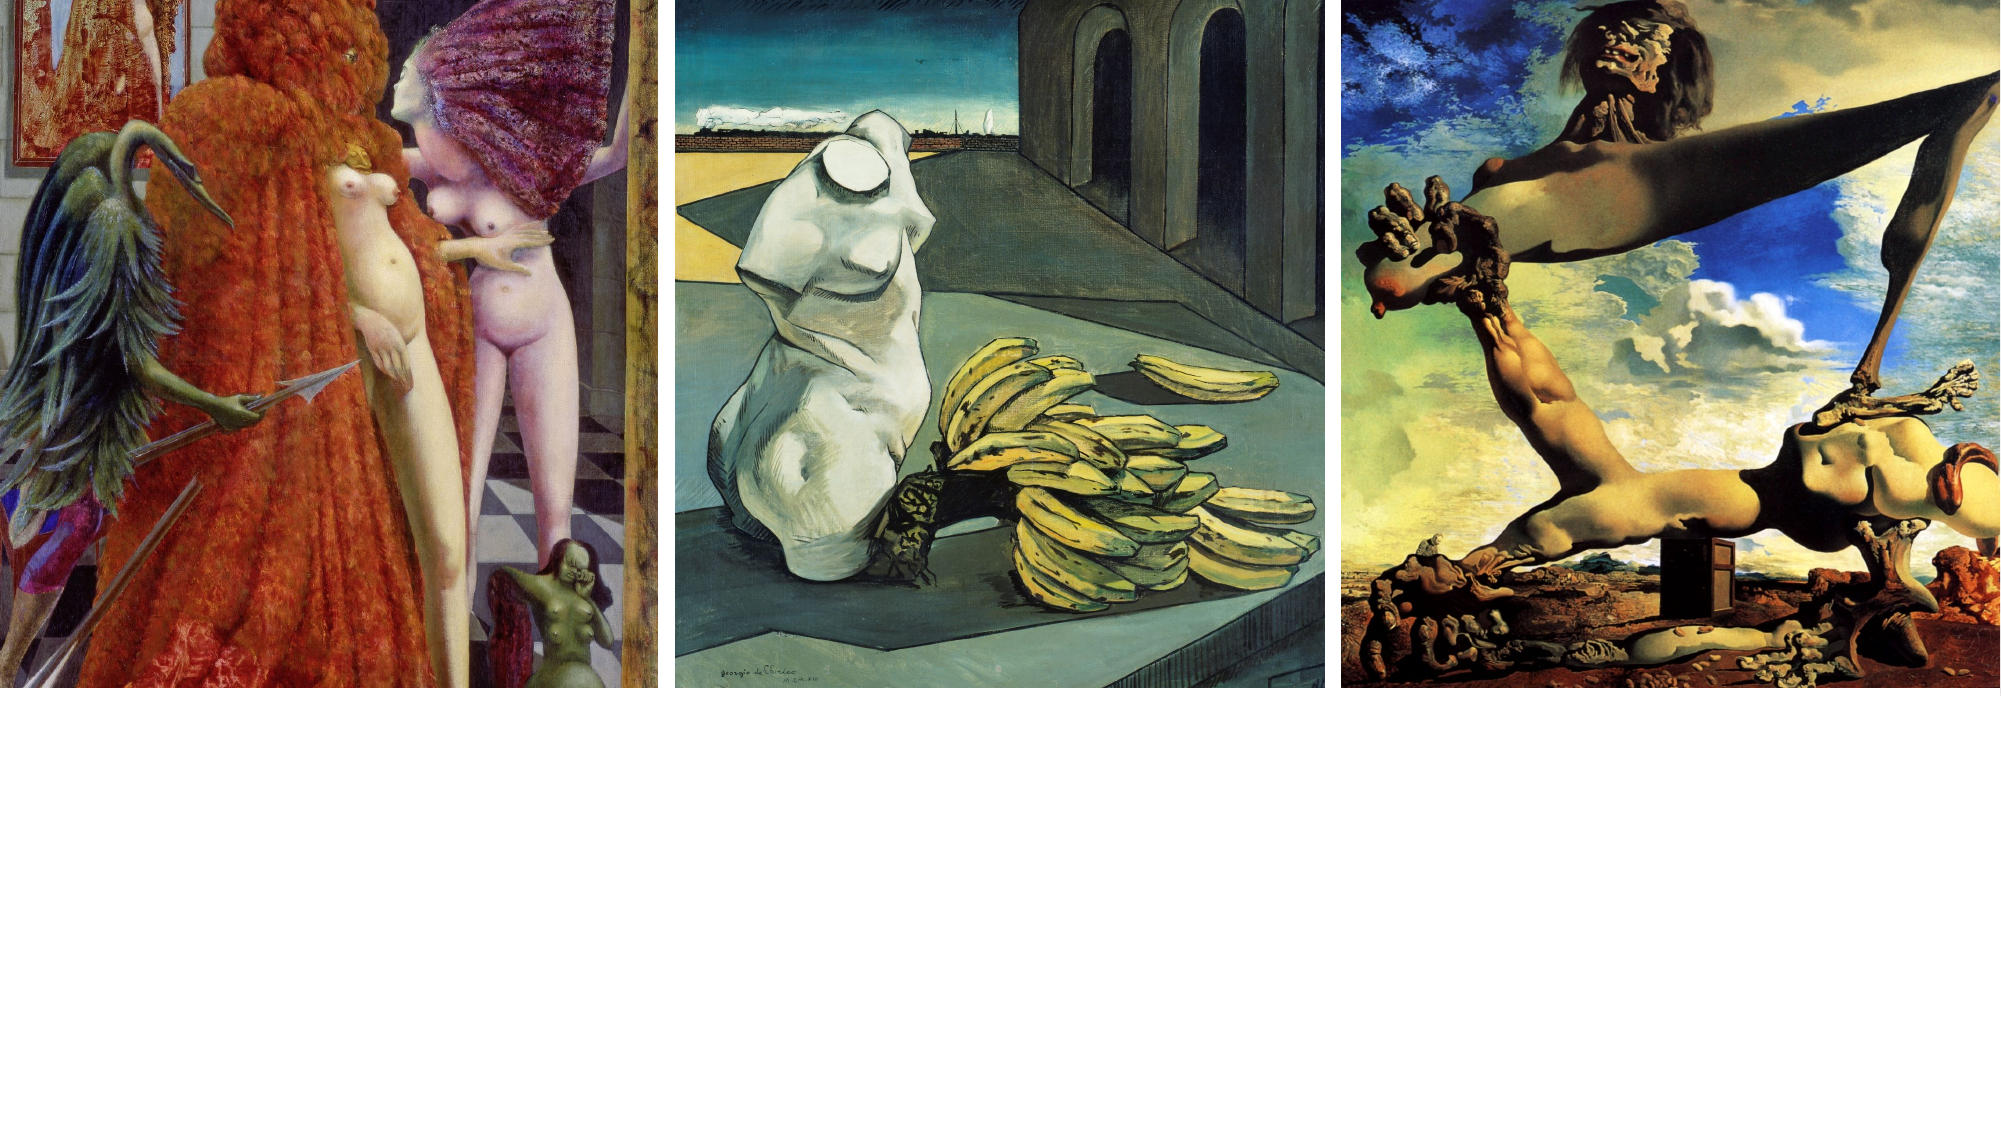

# Ses descendants: les enfants fidèles (Dada, Surréalistes)